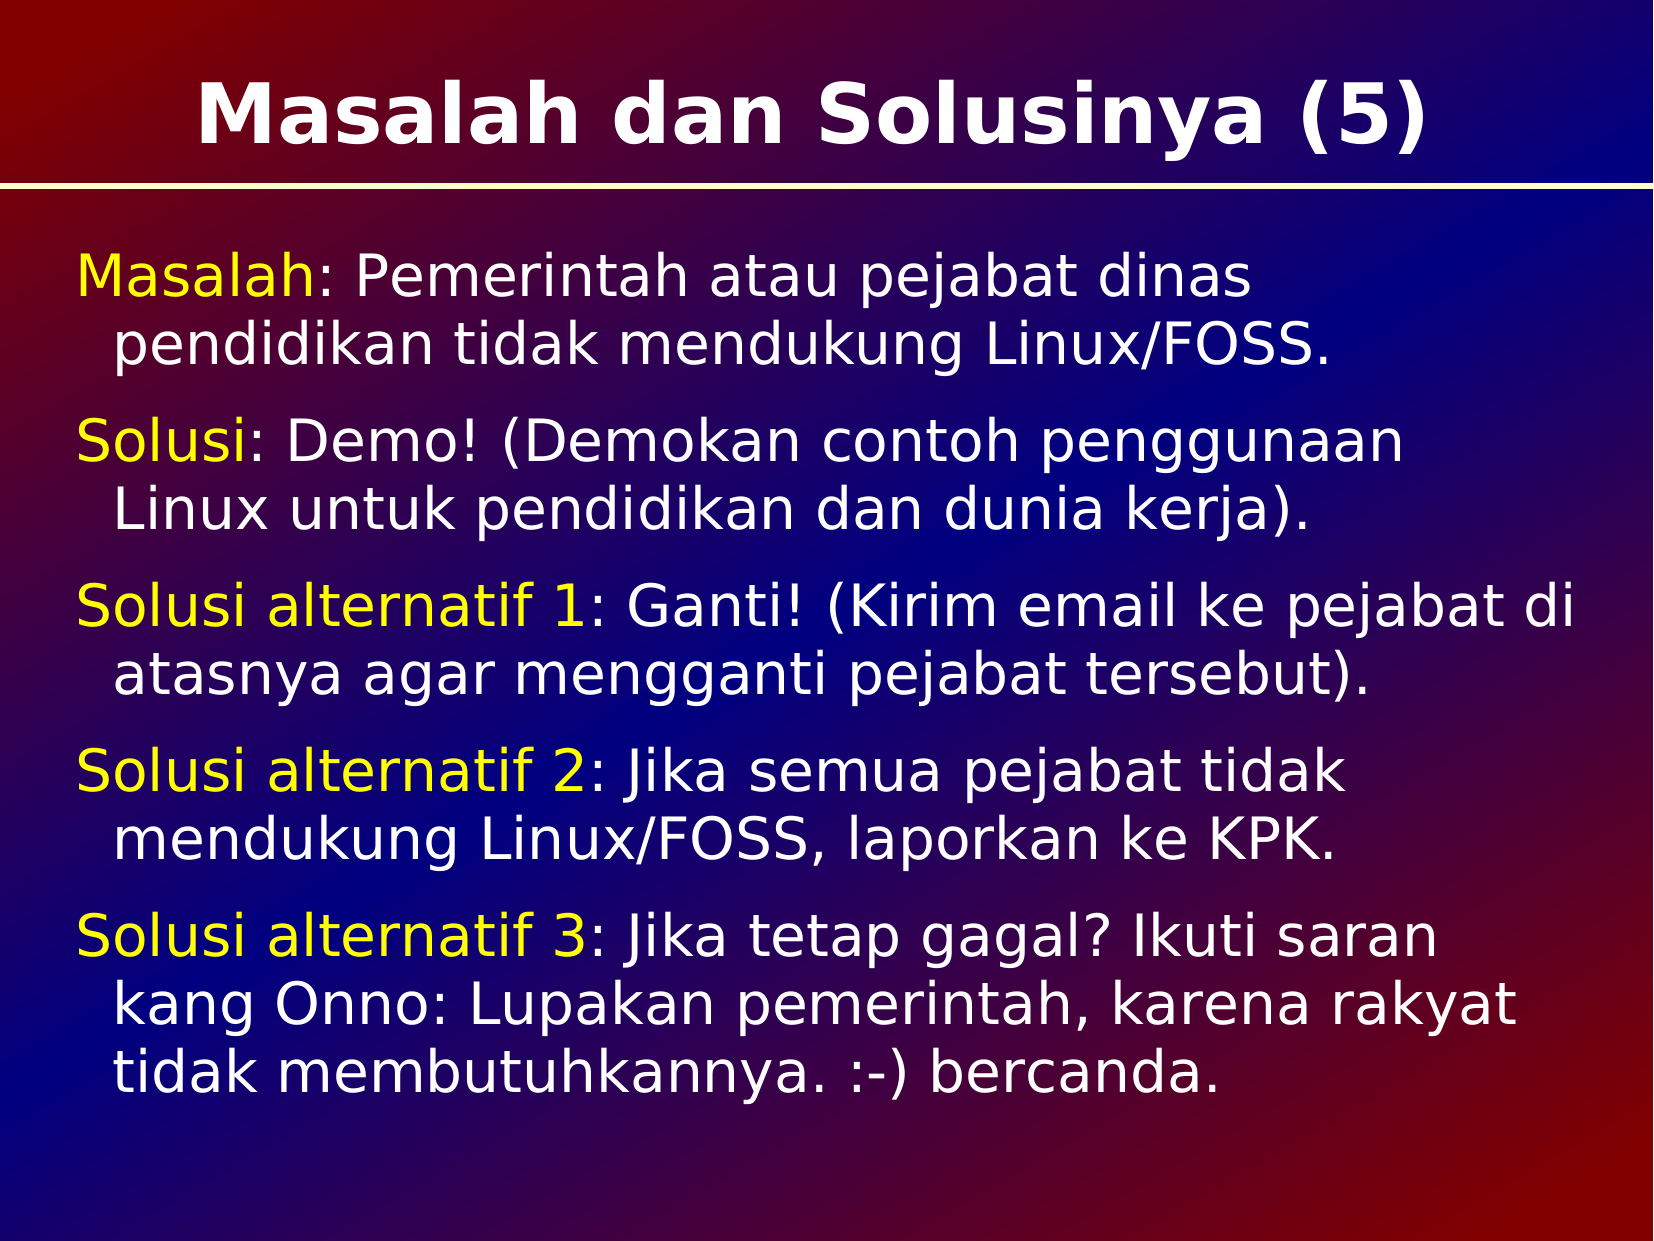

# Masalah dan Solusinya (5)
Masalah: Pemerintah atau pejabat dinas pendidikan tidak mendukung Linux/FOSS.
Solusi: Demo! (Demokan contoh penggunaan Linux untuk pendidikan dan dunia kerja).
Solusi alternatif 1: Ganti! (Kirim email ke pejabat di atasnya agar mengganti pejabat tersebut).
Solusi alternatif 2: Jika semua pejabat tidak mendukung Linux/FOSS, laporkan ke KPK.
Solusi alternatif 3: Jika tetap gagal? Ikuti saran kang Onno: Lupakan pemerintah, karena rakyat tidak membutuhkannya. :-) bercanda.